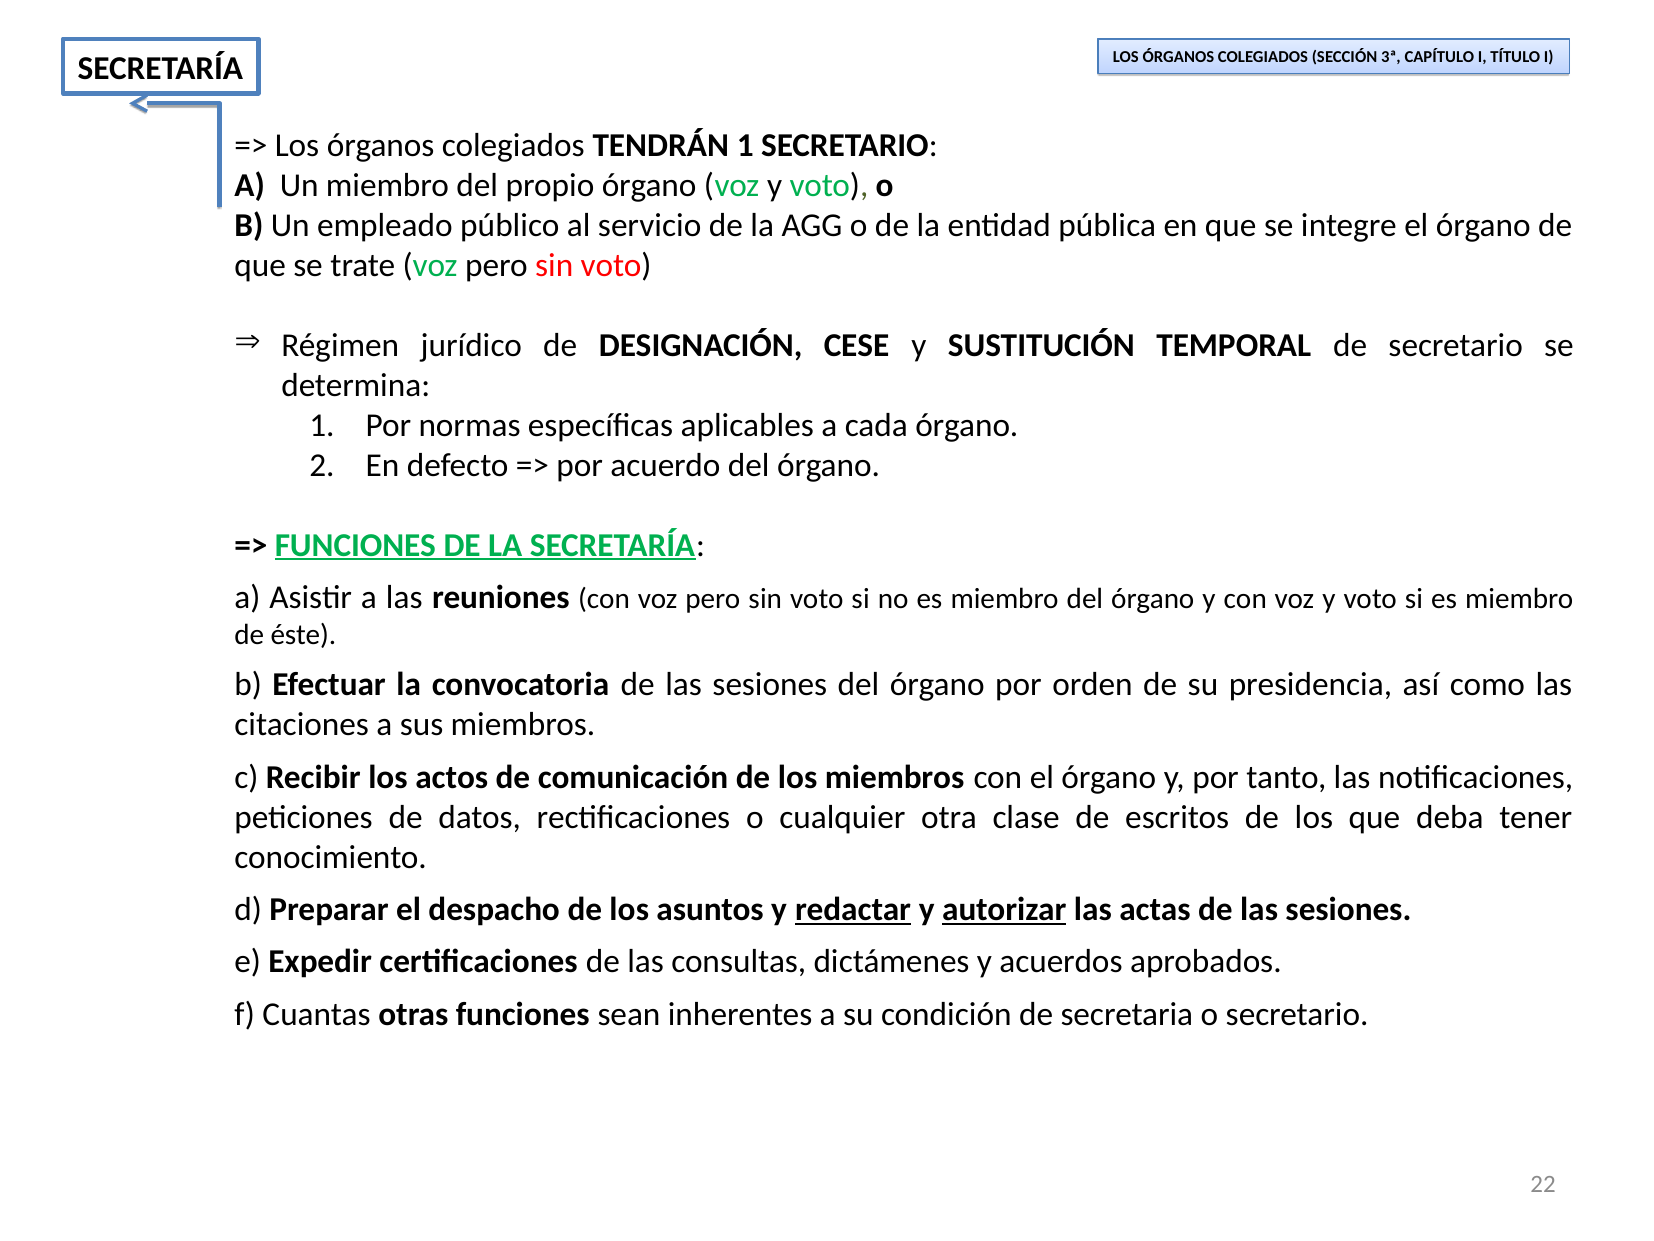

LOS ÓRGANOS COLEGIADOS (SECCIÓN 3ª, CAPÍTULO I, TÍTULO I)
SECRETARÍA
=> Los órganos colegiados TENDRÁN 1 SECRETARIO:
A) Un miembro del propio órgano (voz y voto), o
B) Un empleado público al servicio de la AGG o de la entidad pública en que se integre el órgano de que se trate (voz pero sin voto)
Régimen jurídico de DESIGNACIÓN, CESE y SUSTITUCIÓN TEMPORAL de secretario se determina:
Por normas específicas aplicables a cada órgano.
En defecto => por acuerdo del órgano.
=> FUNCIONES DE LA SECRETARÍA:
a) Asistir a las reuniones (con voz pero sin voto si no es miembro del órgano y con voz y voto si es miembro de éste).
b) Efectuar la convocatoria de las sesiones del órgano por orden de su presidencia, así como las citaciones a sus miembros.
c) Recibir los actos de comunicación de los miembros con el órgano y, por tanto, las notificaciones, peticiones de datos, rectificaciones o cualquier otra clase de escritos de los que deba tener conocimiento.
d) Preparar el despacho de los asuntos y redactar y autorizar las actas de las sesiones.
e) Expedir certificaciones de las consultas, dictámenes y acuerdos aprobados.
f) Cuantas otras funciones sean inherentes a su condición de secretaria o secretario.